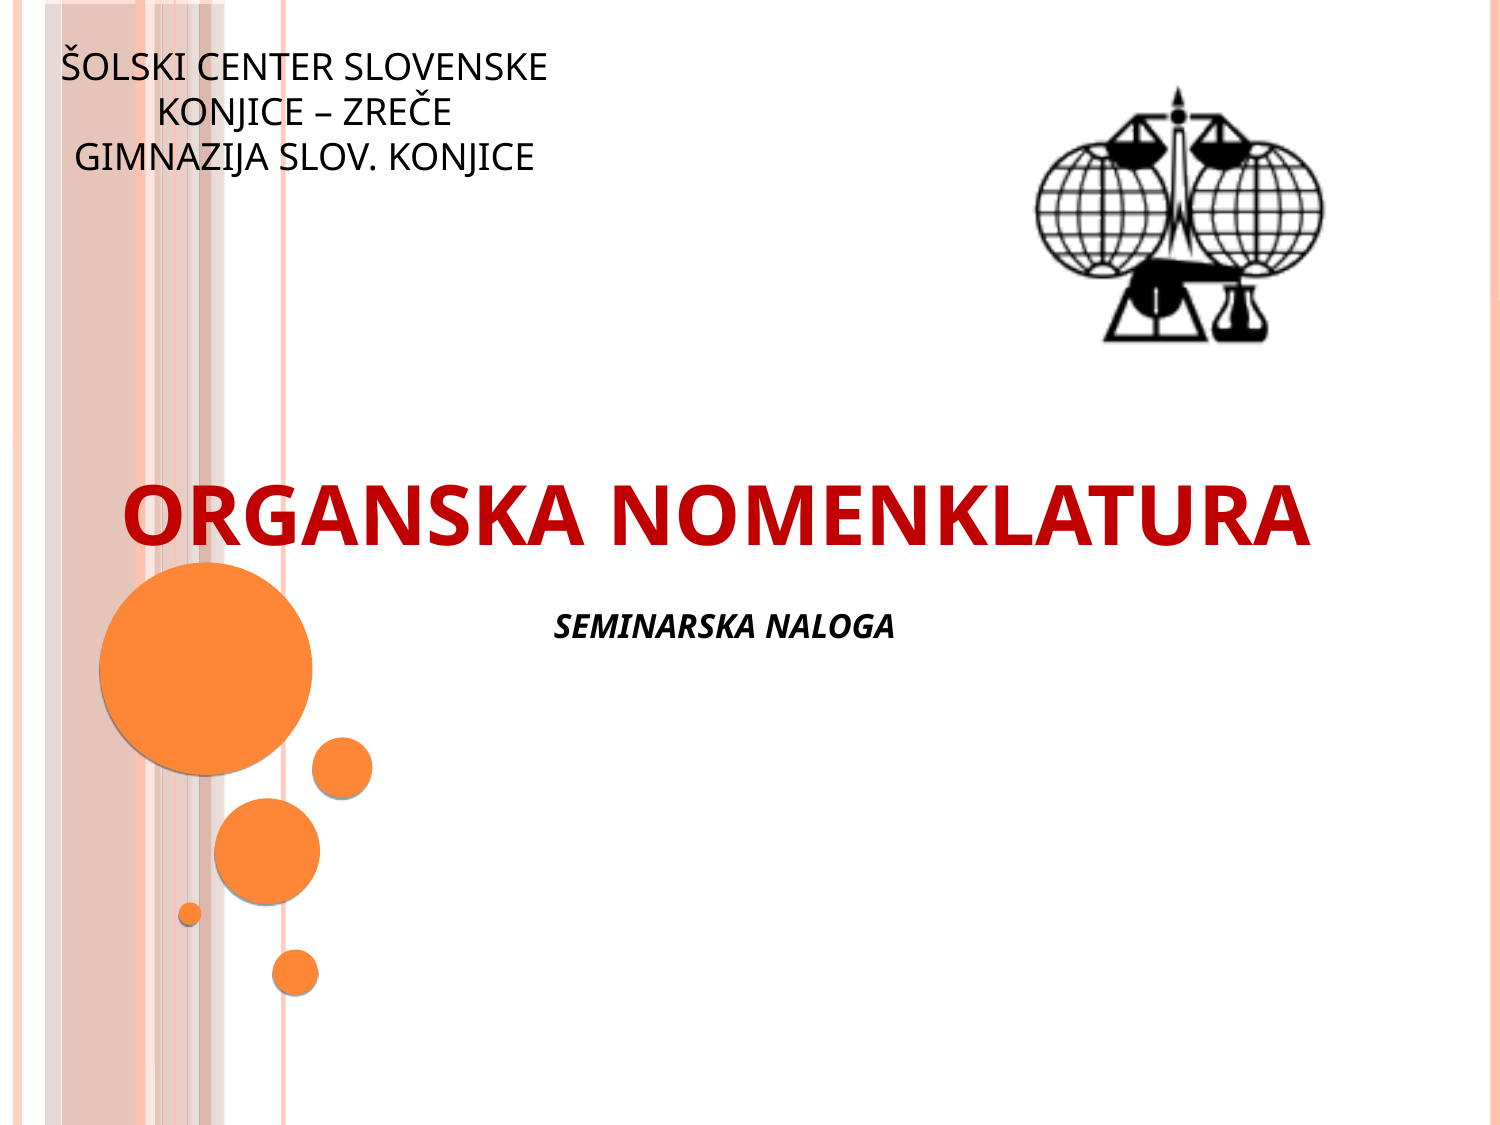

ŠOLSKI CENTER SLOVENSKE KONJICE – ZREČE
GIMNAZIJA SLOV. KONJICE
# ORGANSKA NOMENKLATURA
SEMINARSKA NALOGA